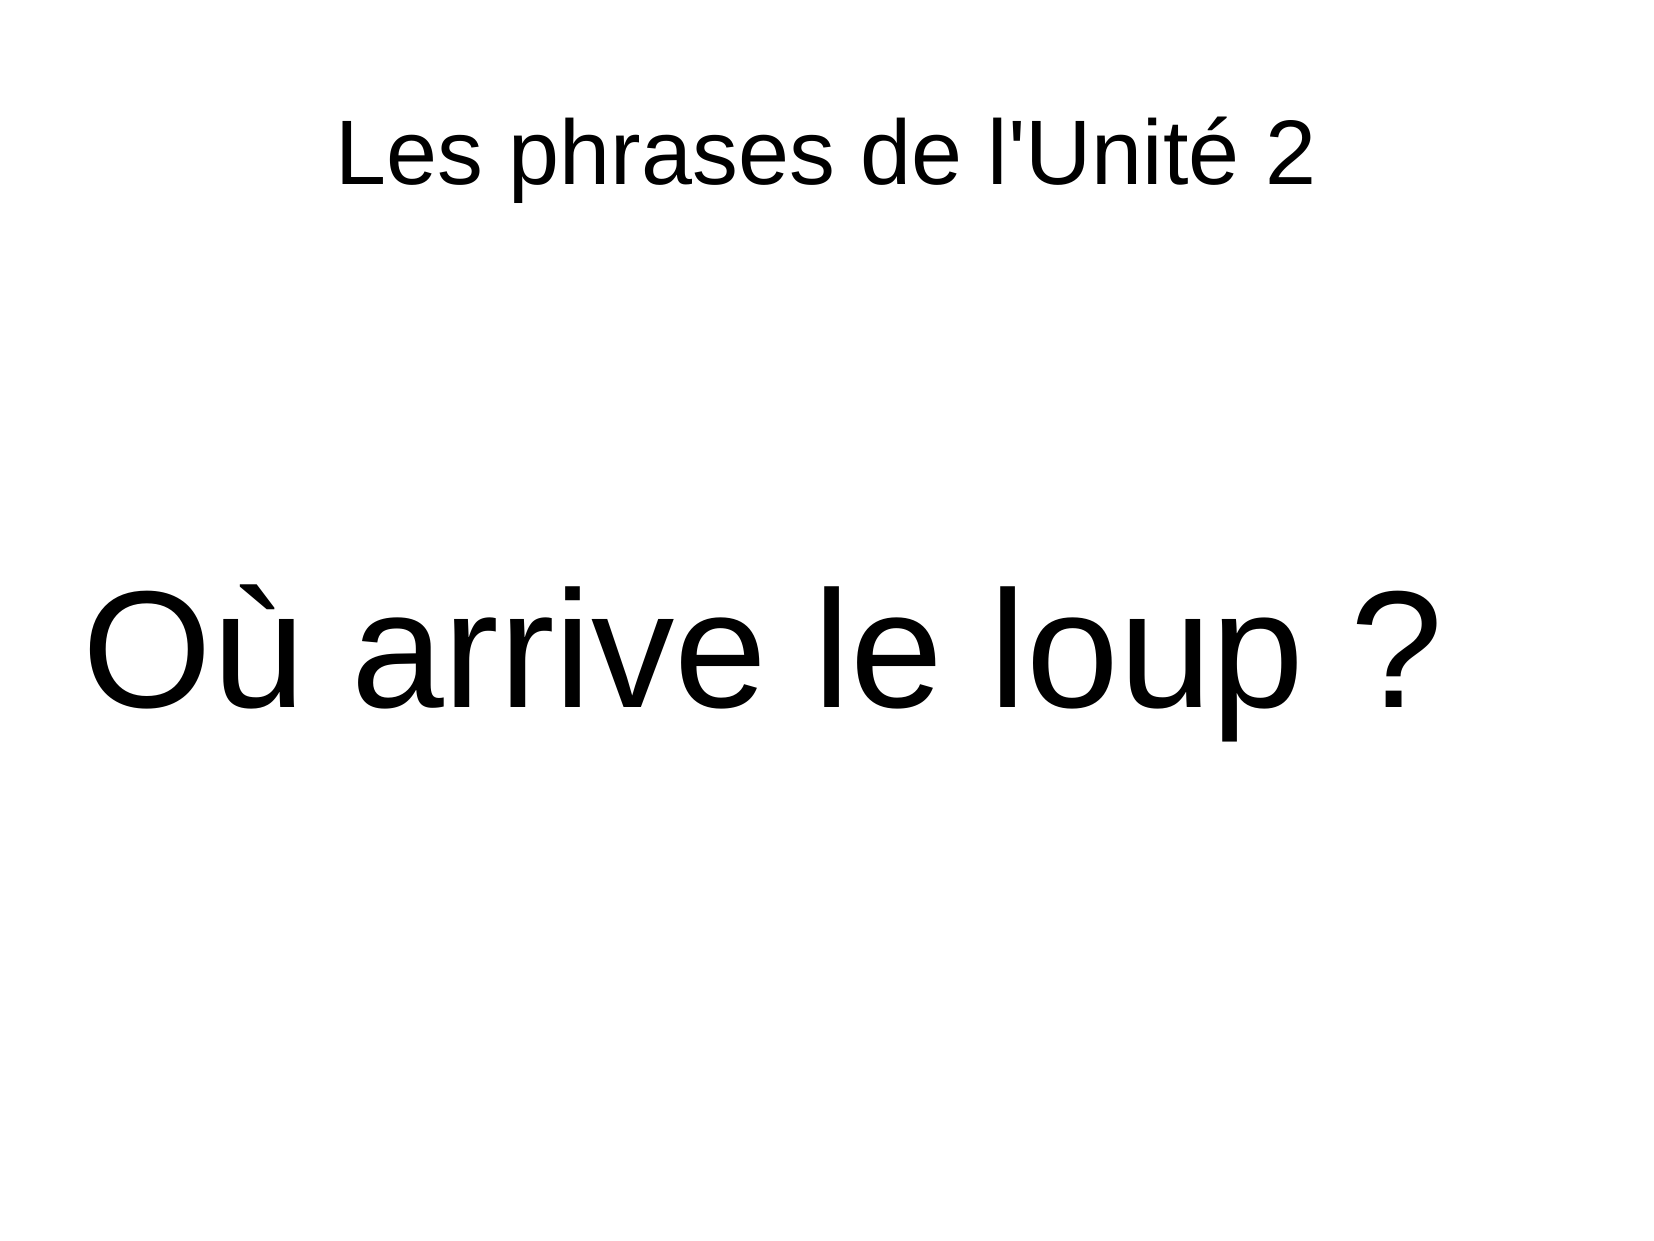

# Les phrases de l'Unité 2
Où arrive le loup ?